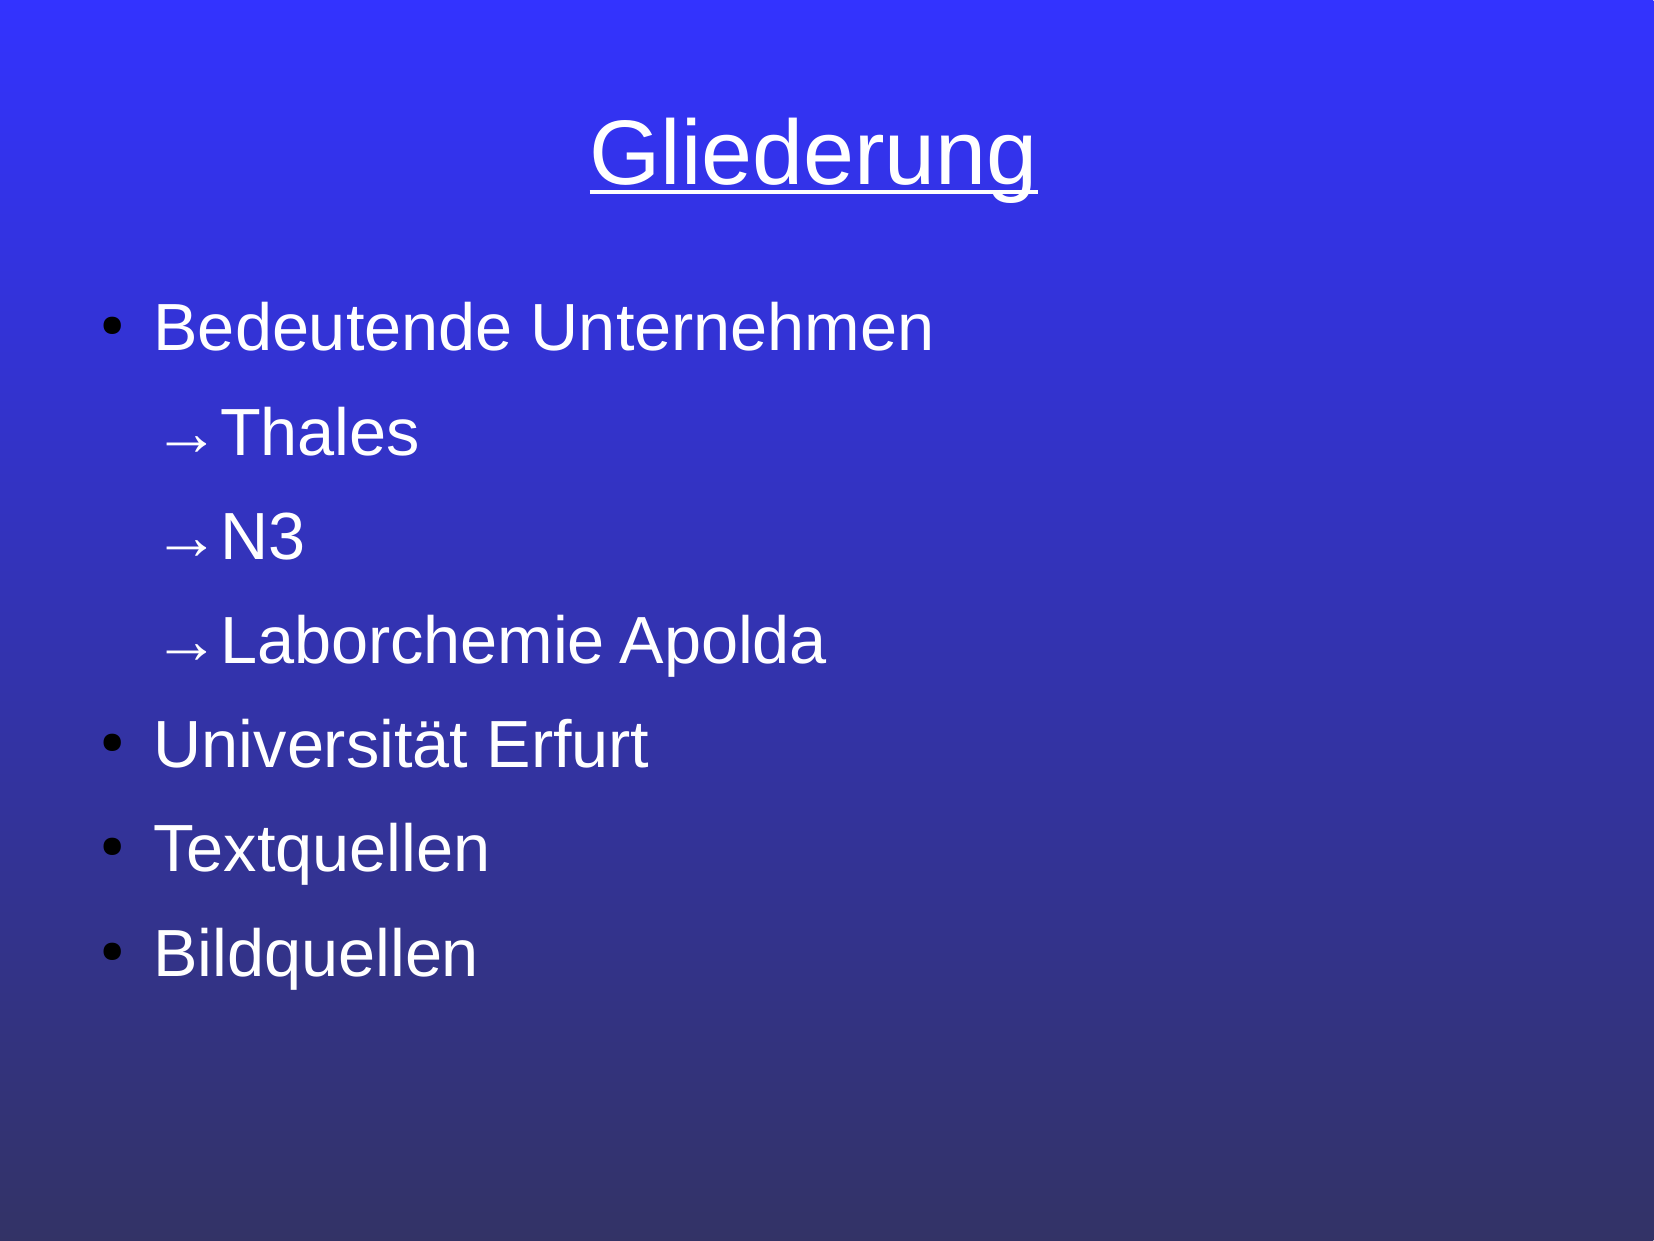

# Gliederung
Bedeutende Unternehmen
→Thales
→N3
→Laborchemie Apolda
Universität Erfurt
Textquellen
Bildquellen